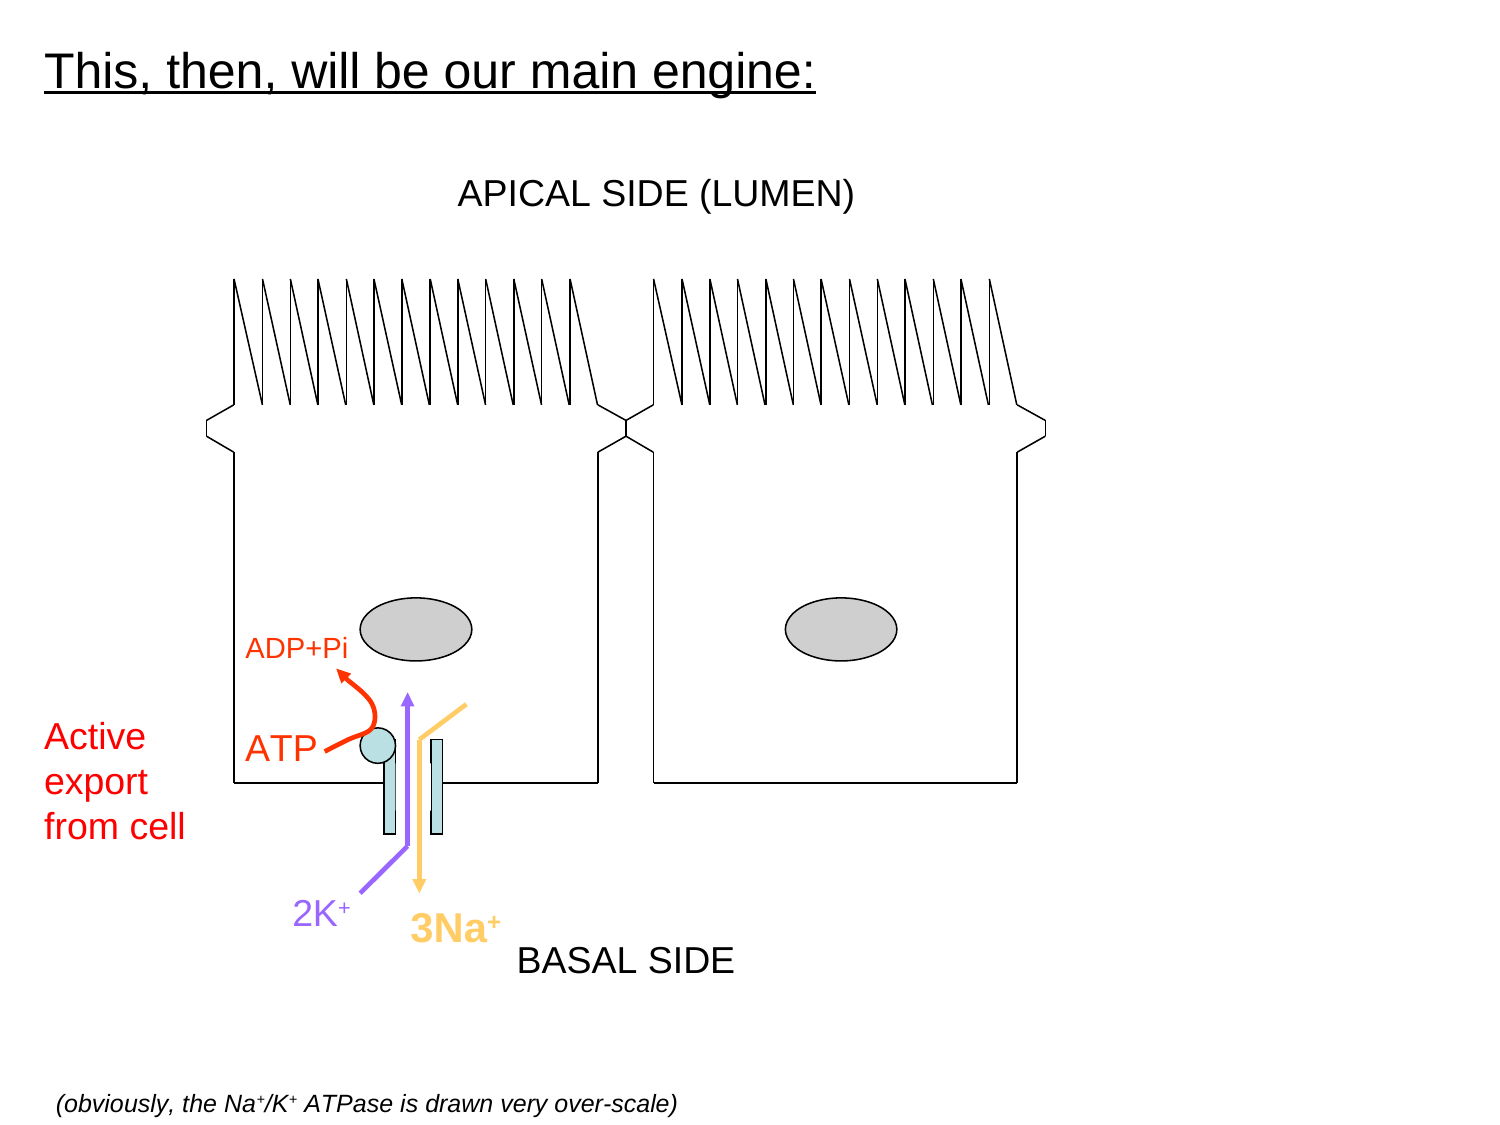

This, then, will be our main engine:
APICAL SIDE (LUMEN)
ADP+Pi
Active export from cell
ATP
2K+
3Na+
BASAL SIDE
(obviously, the Na+/K+ ATPase is drawn very over-scale)